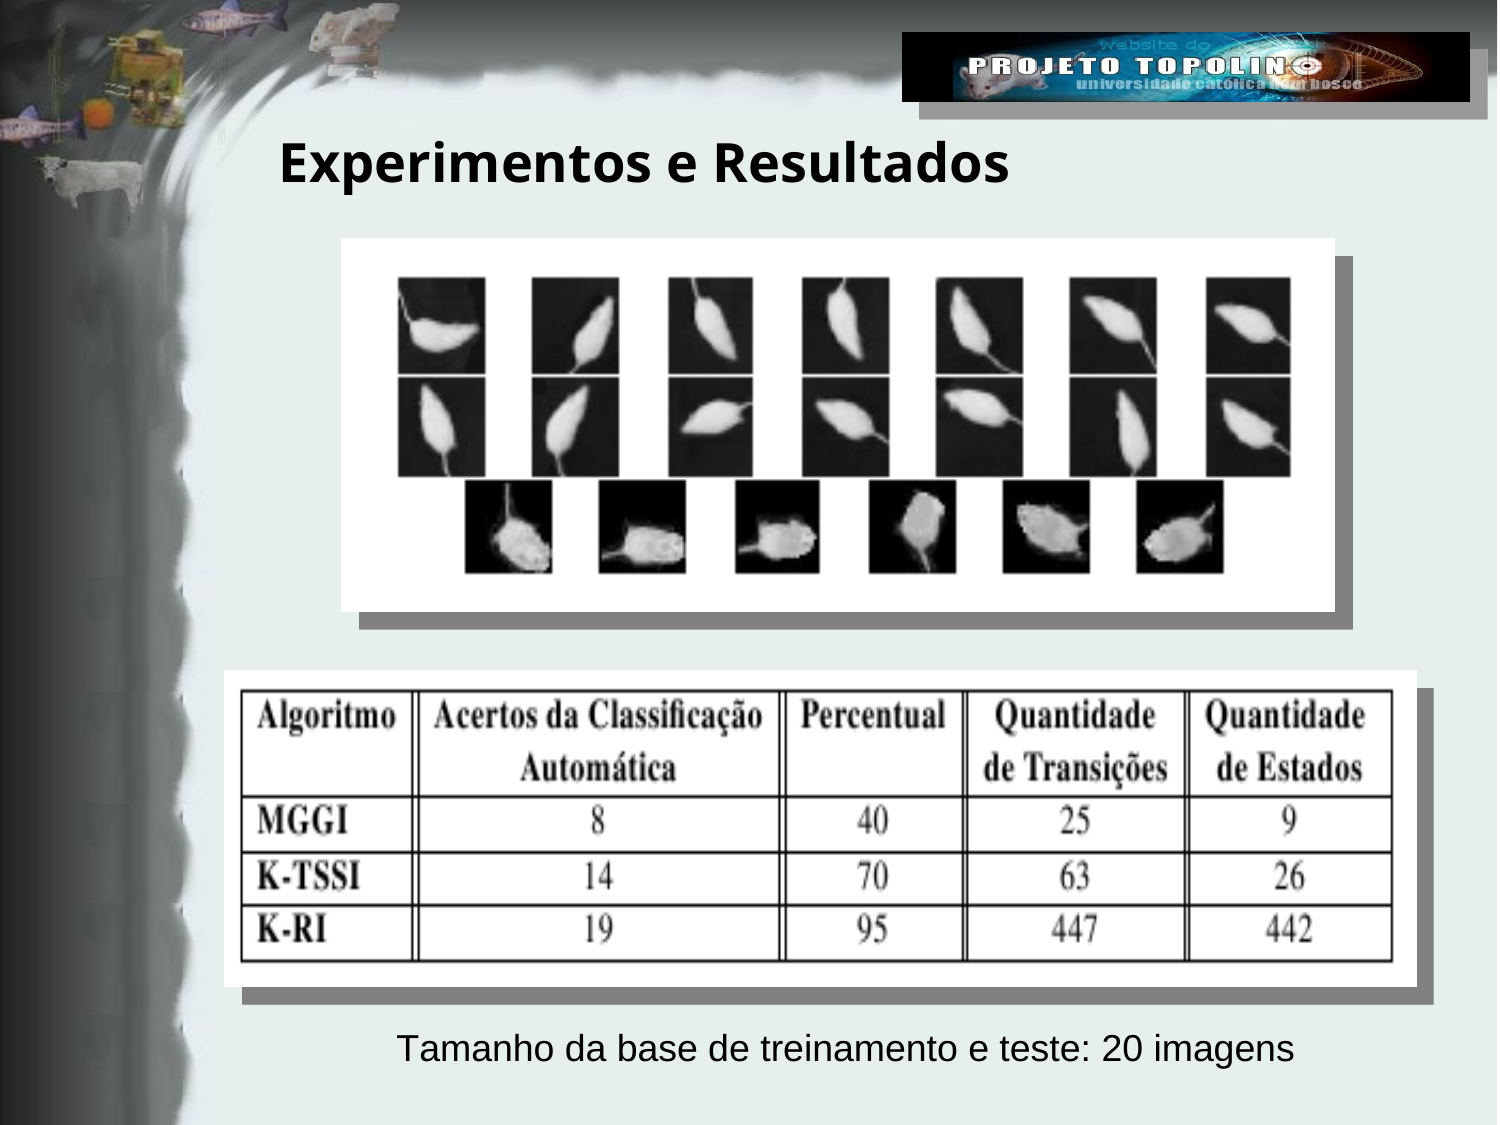

# Experimentos e Resultados
Tamanho da base de treinamento e teste: 20 imagens